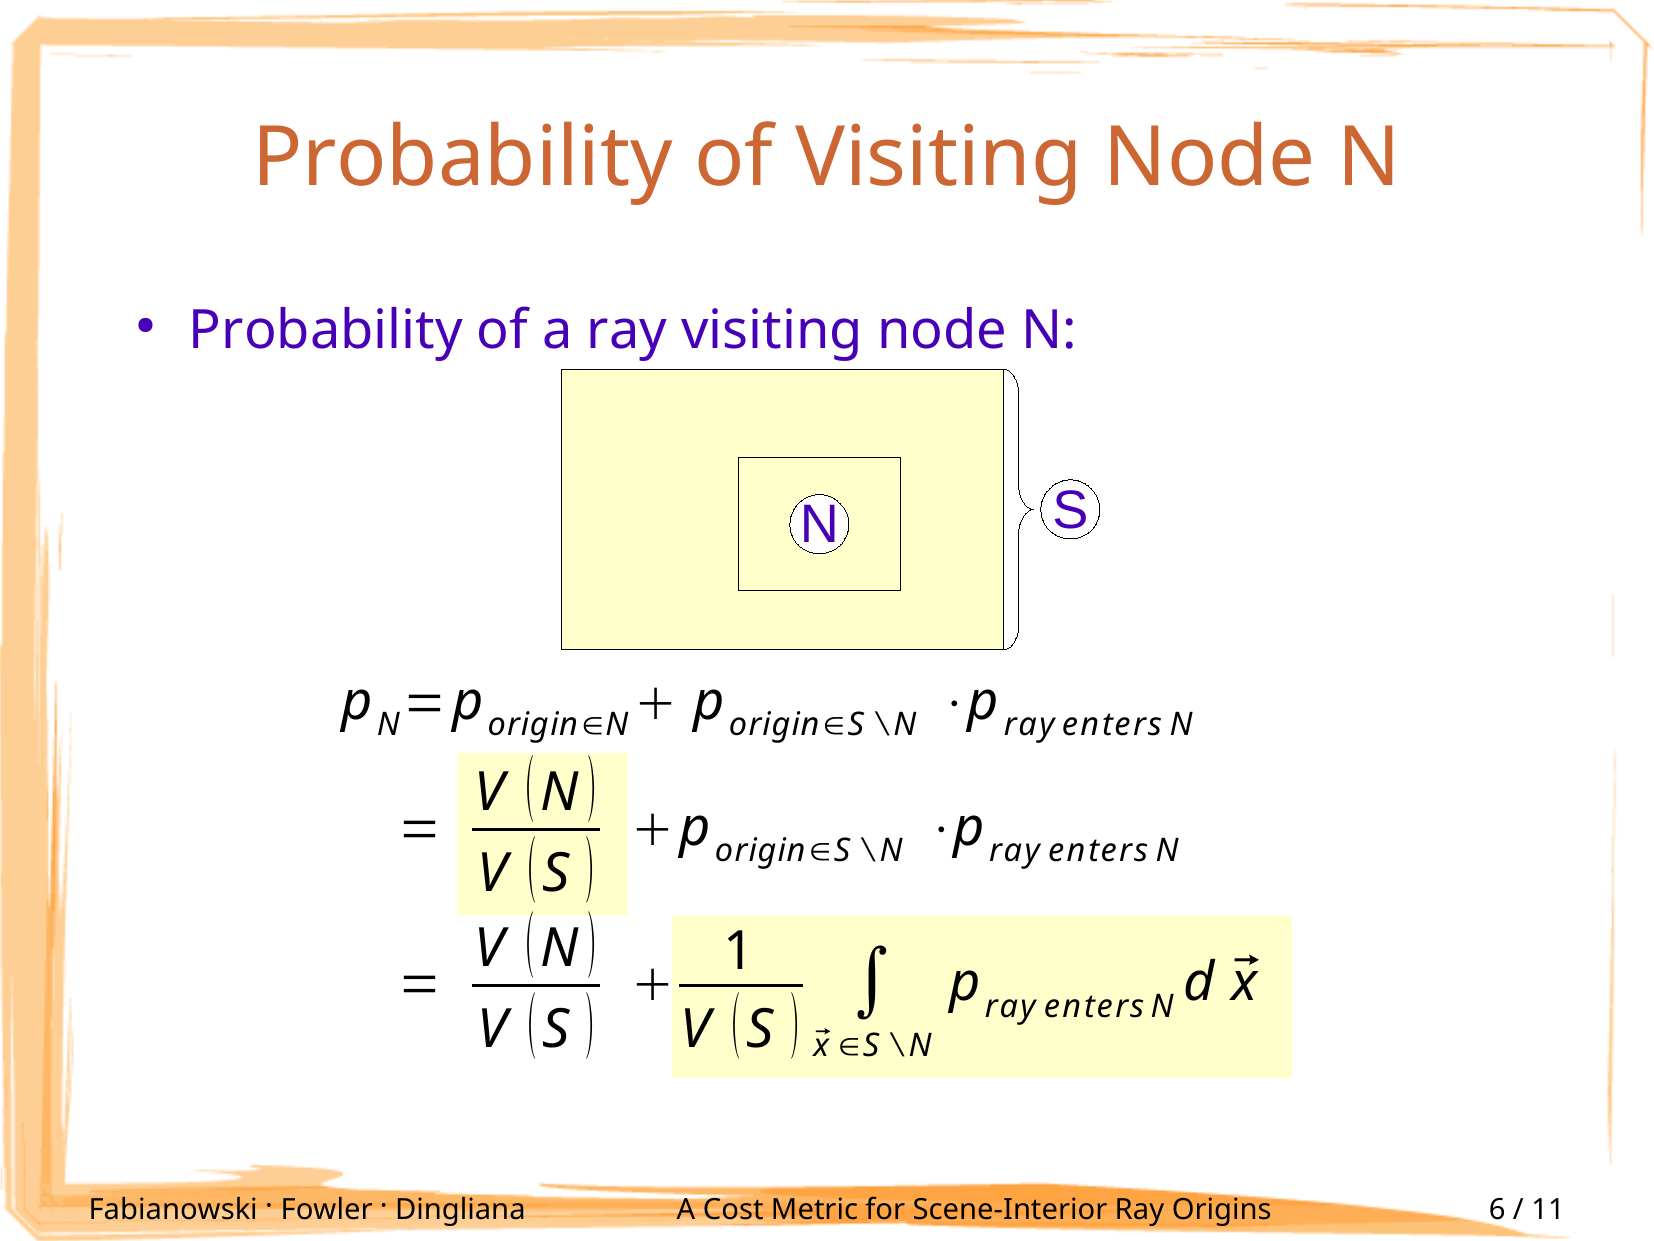

# Probability of Visiting Node N
Probability of a ray visiting node N:
S
N